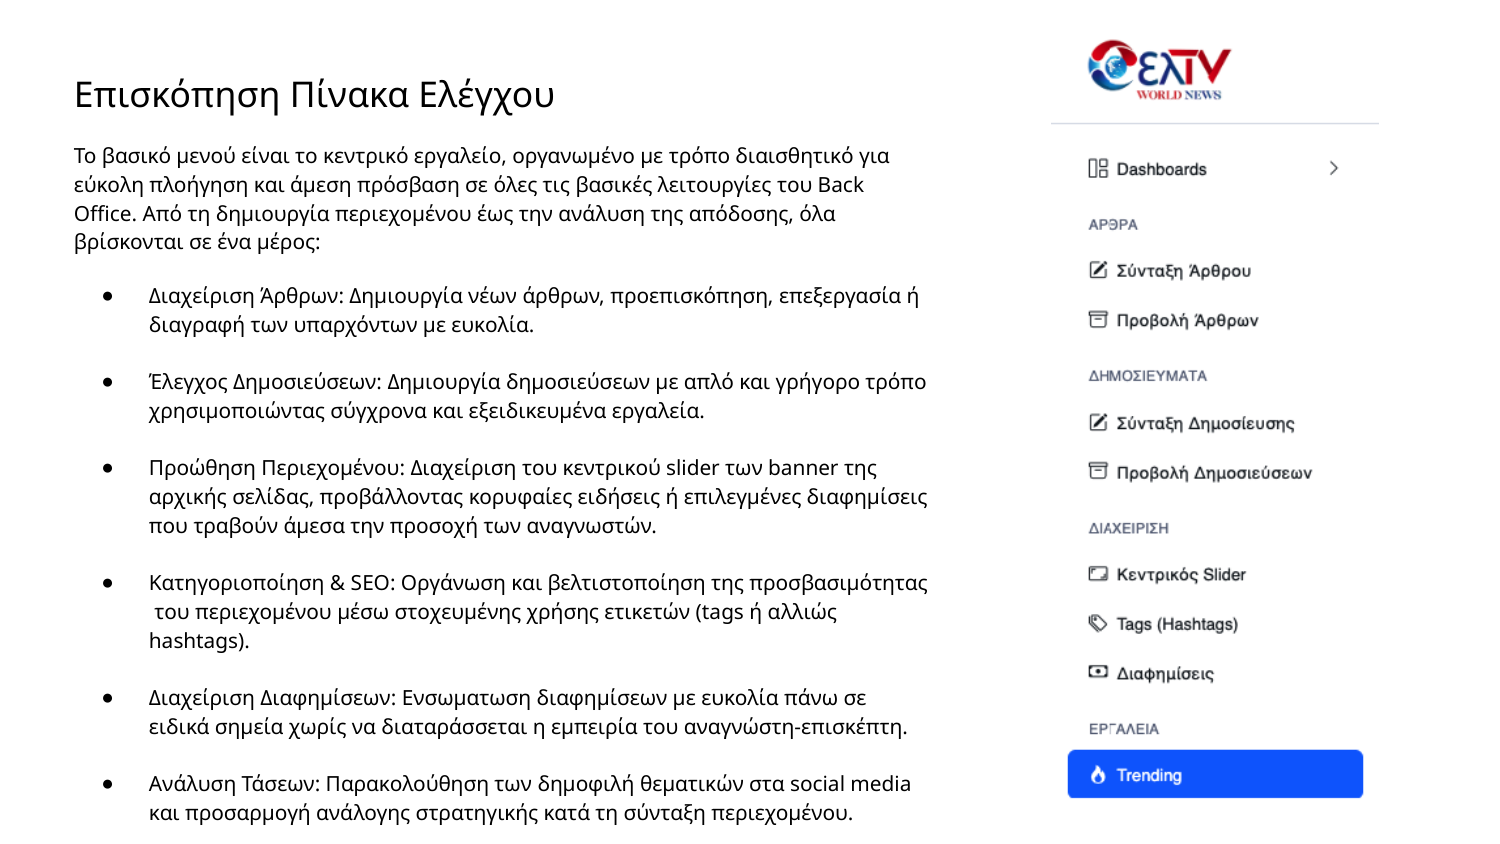

Επισκόπηση Πίνακα Ελέγχου
Το βασικό μενού είναι το κεντρικό εργαλείο, οργανωμένο με τρόπο διαισθητικό για εύκολη πλοήγηση και άμεση πρόσβαση σε όλες τις βασικές λειτουργίες του Back Office. Από τη δημιουργία περιεχομένου έως την ανάλυση της απόδοσης, όλα βρίσκονται σε ένα μέρος:
Διαχείριση Άρθρων: Δημιουργία νέων άρθρων, προεπισκόπηση, επεξεργασία ή διαγραφή των υπαρχόντων με ευκολία.
Έλεγχος Δημοσιεύσεων: Δημιουργία δημοσιεύσεων με απλό και γρήγορο τρόπο χρησιμοποιώντας σύγχρονα και εξειδικευμένα εργαλεία.
Προώθηση Περιεχομένου: Διαχείριση του κεντρικού slider των banner της αρχικής σελίδας, προβάλλοντας κορυφαίες ειδήσεις ή επιλεγμένες διαφημίσεις που τραβούν άμεσα την προσοχή των αναγνωστών.
Κατηγοριοποίηση & SEO: Οργάνωση και βελτιστοποίηση της προσβασιμότητας του περιεχομένου μέσω στοχευμένης χρήσης ετικετών (tags ή αλλιώς hashtags).
Διαχείριση Διαφημίσεων: Ενσωματωση διαφημίσεων με ευκολία πάνω σε ειδικά σημεία χωρίς να διαταράσσεται η εμπειρία του αναγνώστη-επισκέπτη.
Ανάλυση Τάσεων: Παρακολούθηση των δημοφιλή θεματικών στα social media και προσαρμογή ανάλογης στρατηγικής κατά τη σύνταξη περιεχομένου.